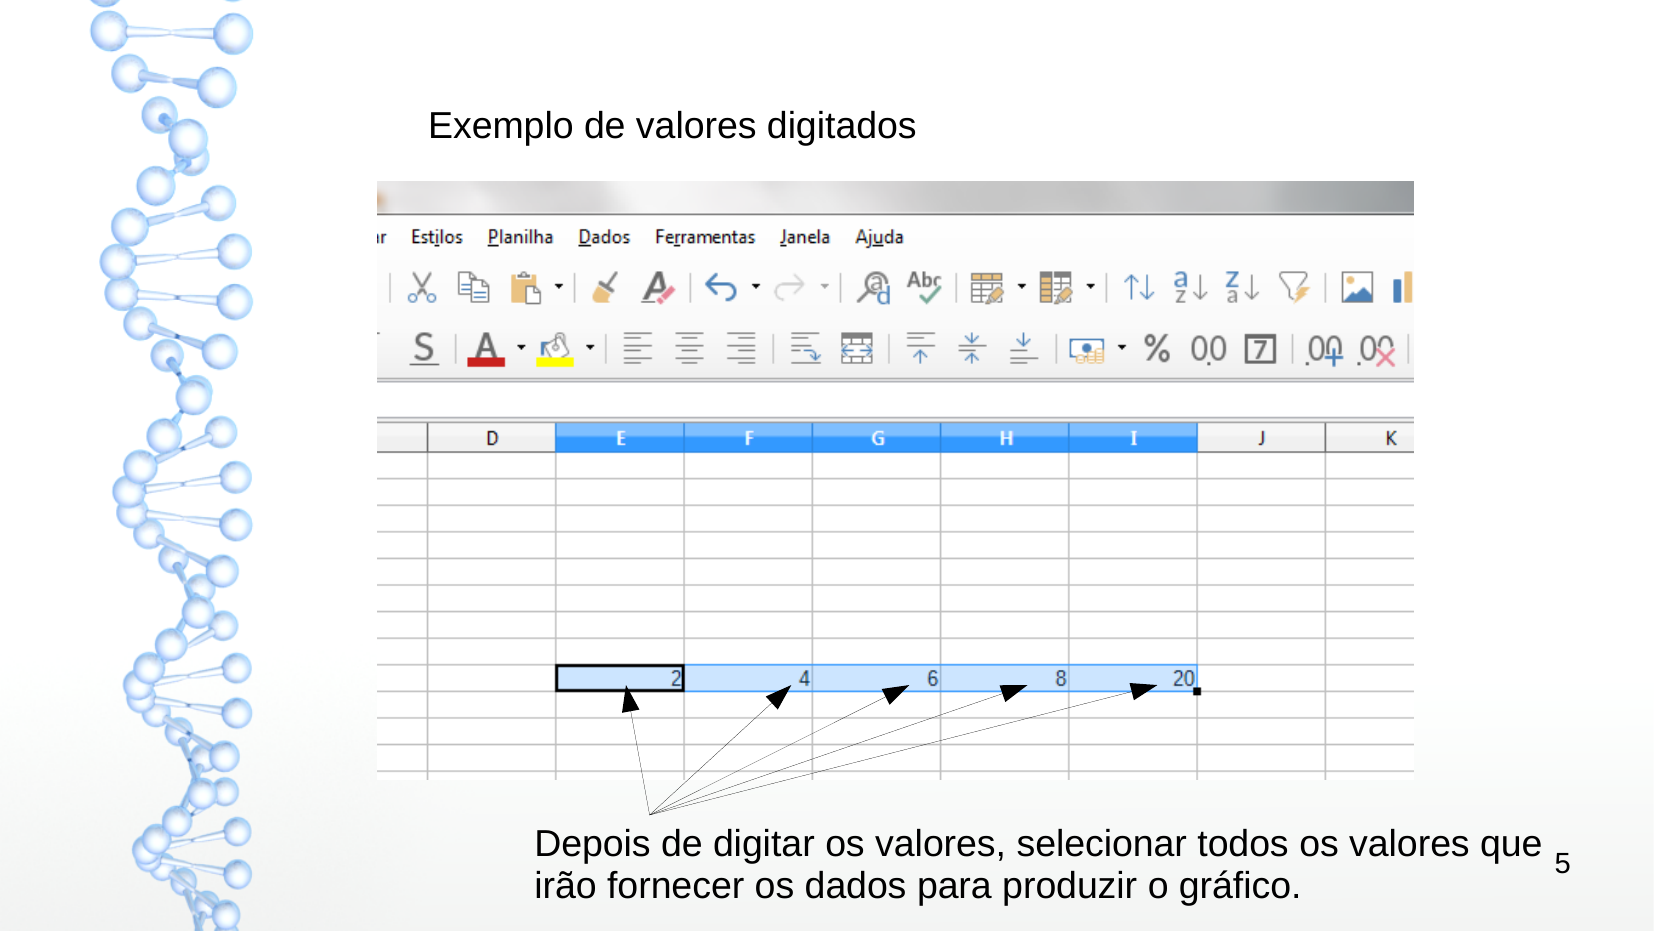

Exemplo de valores digitados
Depois de digitar os valores, selecionar todos os valores que irão fornecer os dados para produzir o gráfico.
5